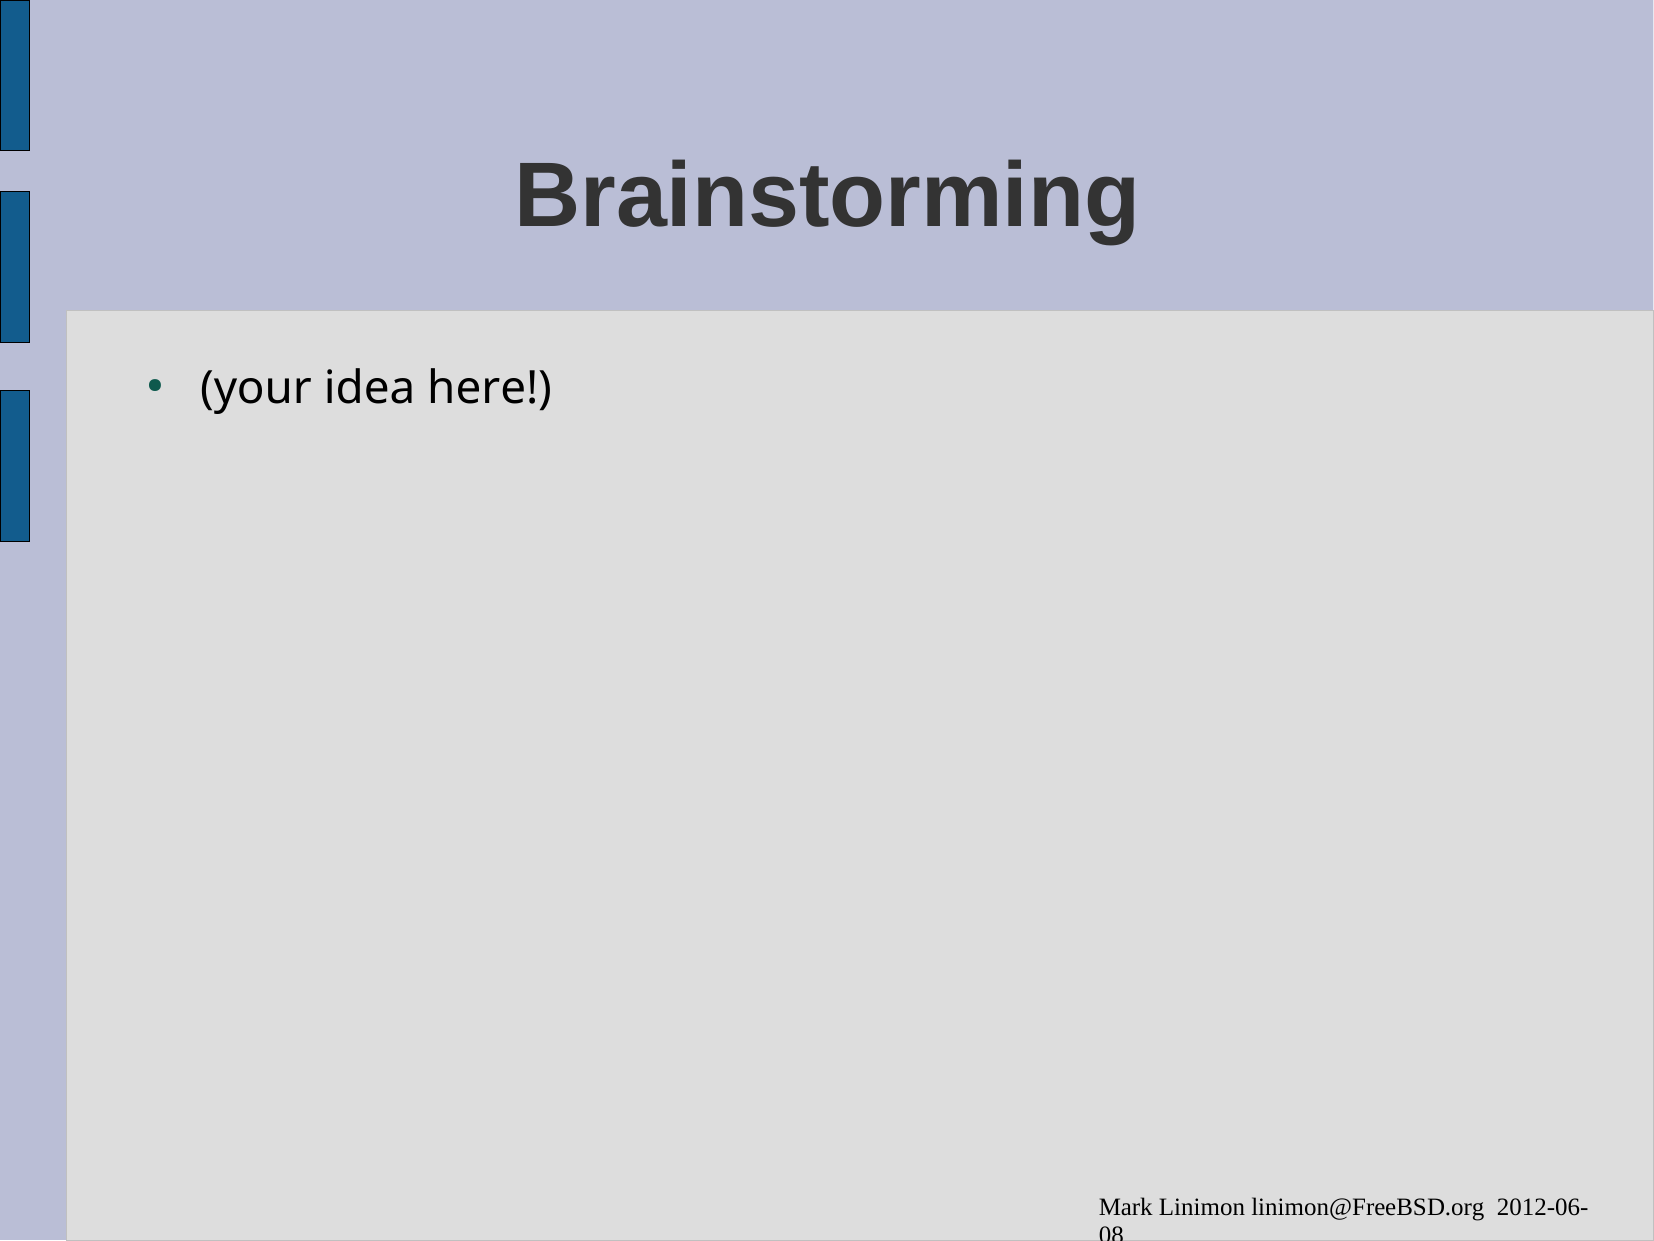

# Brainstorming
(your idea here!)
Mark Linimon linimon@FreeBSD.org 2012-06-08